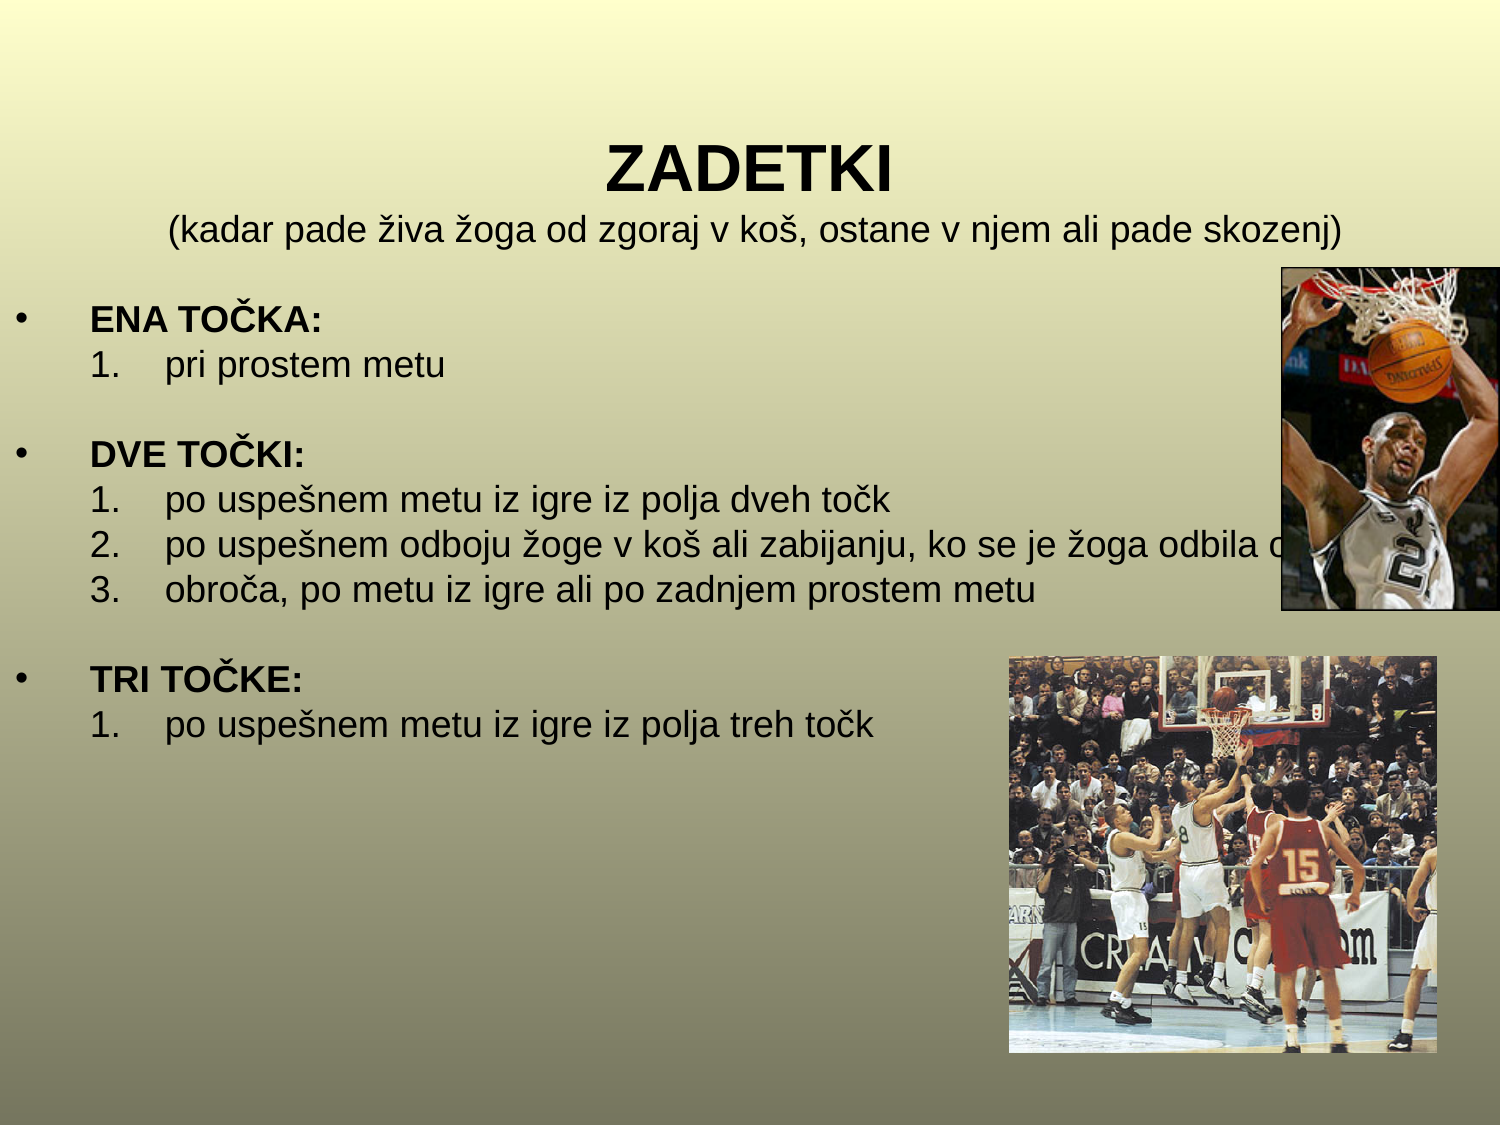

ZADETKI
 (kadar pade živa žoga od zgoraj v koš, ostane v njem ali pade skozenj)
ENA TOČKA:
pri prostem metu
DVE TOČKI:
po uspešnem metu iz igre iz polja dveh točk
po uspešnem odboju žoge v koš ali zabijanju, ko se je žoga odbila od
obroča, po metu iz igre ali po zadnjem prostem metu
TRI TOČKE:
po uspešnem metu iz igre iz polja treh točk